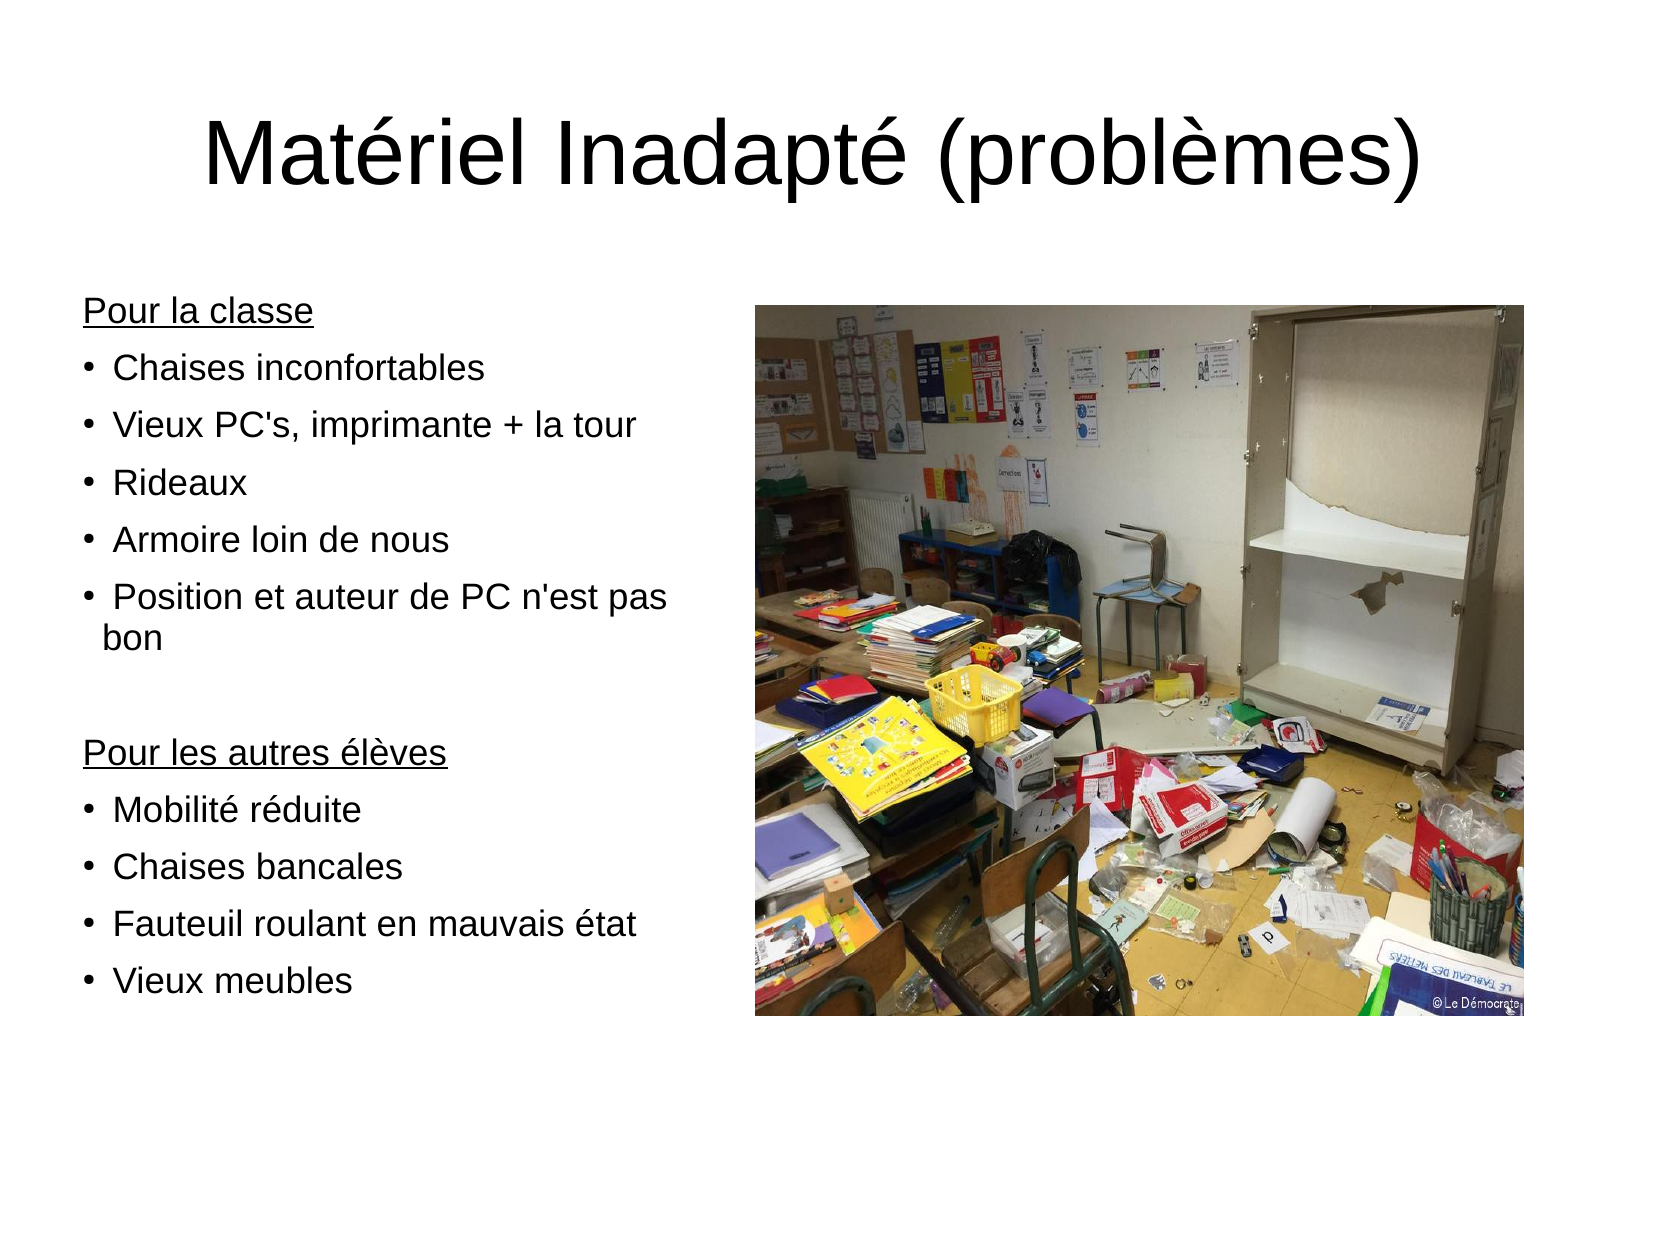

# Matériel Inadapté (problèmes)
Pour la classe
 Chaises inconfortables
 Vieux PC's, imprimante + la tour
 Rideaux
 Armoire loin de nous
 Position et auteur de PC n'est pas bon
Pour les autres élèves
 Mobilité réduite
 Chaises bancales
 Fauteuil roulant en mauvais état
 Vieux meubles